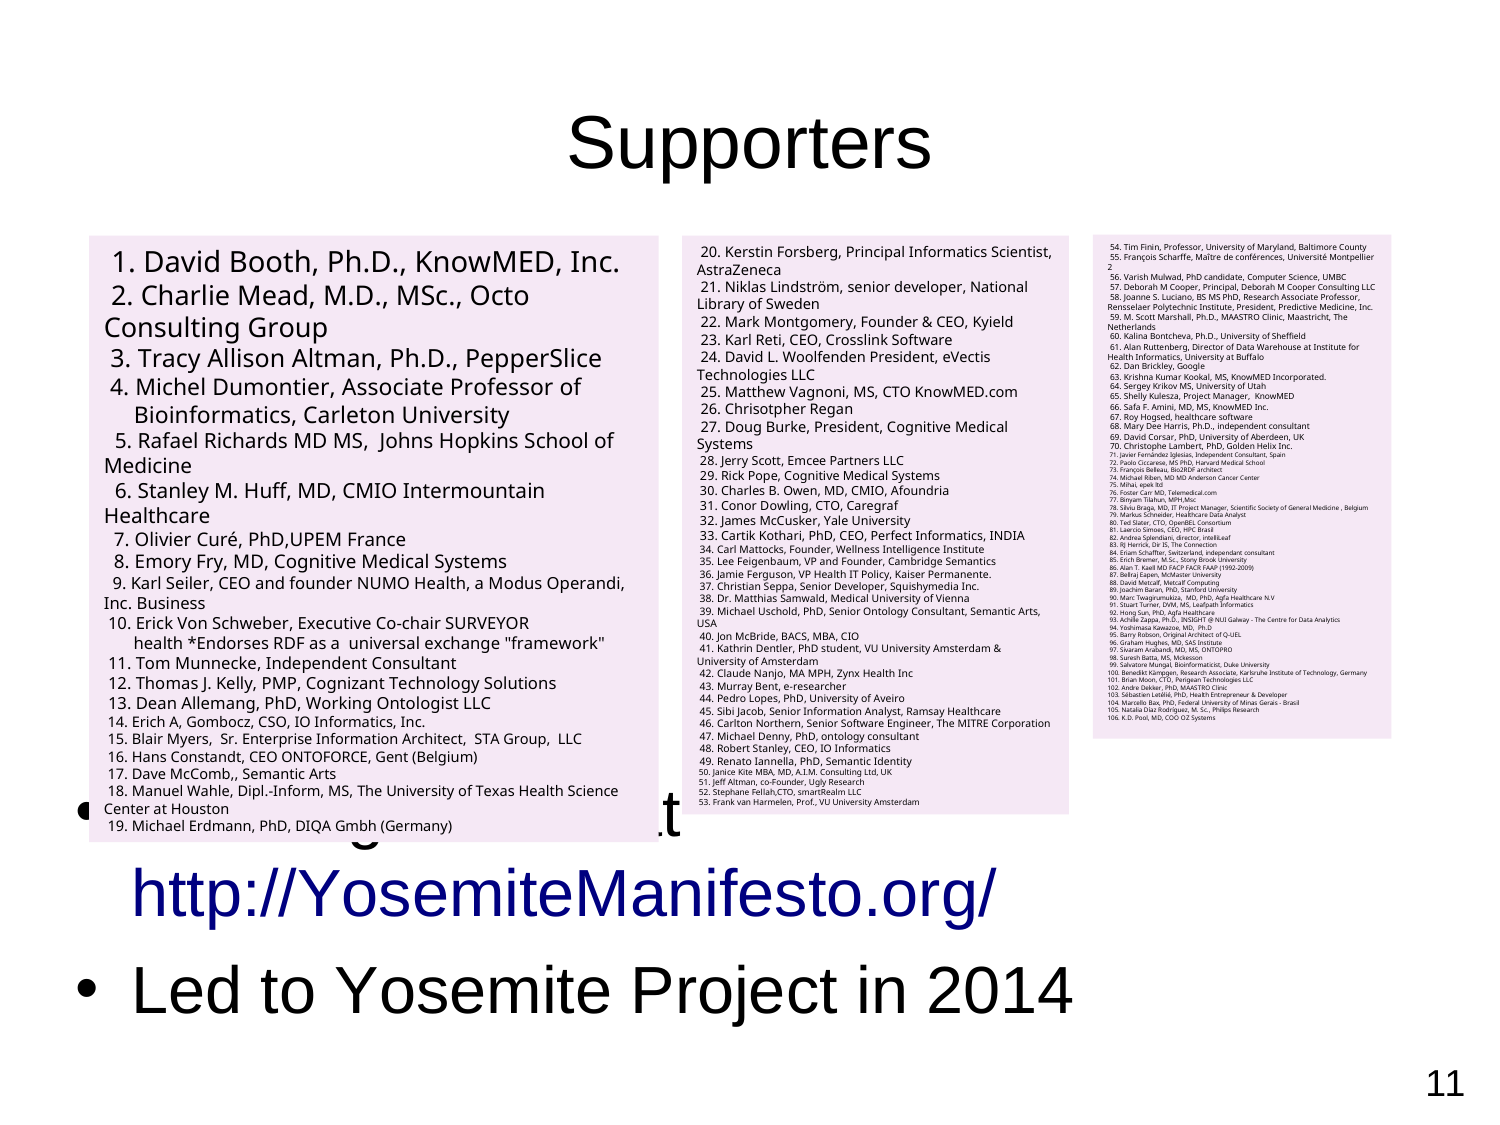

# Supporters
 54. Tim Finin, Professor, University of Maryland, Baltimore County
 55. François Scharffe, Maître de conférences, Université Montpellier 2
 56. Varish Mulwad, PhD candidate, Computer Science, UMBC
 57. Deborah M Cooper, Principal, Deborah M Cooper Consulting LLC
 58. Joanne S. Luciano, BS MS PhD, Research Associate Professor, Rensselaer Polytechnic Institute, President, Predictive Medicine, Inc.
 59. M. Scott Marshall, Ph.D., MAASTRO Clinic, Maastricht, The Netherlands
 60. Kalina Bontcheva, Ph.D., University of Sheffield
 61. Alan Ruttenberg, Director of Data Warehouse at Institute for Health Informatics, University at Buffalo
 62. Dan Brickley, Google
 63. Krishna Kumar Kookal, MS, KnowMED Incorporated.
 64. Sergey Krikov MS, University of Utah
 65. Shelly Kulesza, Project Manager, KnowMED
 66. Safa F. Amini, MD, MS, KnowMED Inc.
 67. Roy Hogsed, healthcare software
 68. Mary Dee Harris, Ph.D., independent consultant
 69. David Corsar, PhD, University of Aberdeen, UK
 70. Christophe Lambert, PhD, Golden Helix Inc.
 71. Javier Fernández Iglesias, Independent Consultant, Spain
 72. Paolo Ciccarese, MS PhD, Harvard Medical School
 73. François Belleau, Bio2RDF architect
 74. Michael Riben, MD MD Anderson Cancer Center
 75. Mihai, epek ltd
 76. Foster Carr MD, Telemedical.com
 77. Binyam Tilahun, MPH,Msc
 78. Silviu Braga, MD, IT Project Manager, Scientific Society of General Medicine , Belgium
 79. Markus Schneider, Healthcare Data Analyst
 80. Ted Slater, CTO, OpenBEL Consortium
 81. Laercio Simoes, CEO, HPC Brasil
 82. Andrea Splendiani, director, intelliLeaf
 83. RJ Herrick, Dir IS, The Connection
 84. Eriam Schaffter, Switzerland, independant consultant
 85. Erich Bremer, M.Sc., Stony Brook University
 86. Alan T. Kaell MD FACP FACR FAAP (1992-2009)
 87. Bellraj Eapen, McMaster University
 88. David Metcalf, Metcalf Computing
 89. Joachim Baran, PhD, Stanford University
 90. Marc Twagirumukiza, MD, PhD, Agfa Healthcare N.V
 91. Stuart Turner, DVM, MS, Leafpath Informatics
 92. Hong Sun, PhD, Agfa Healthcare
 93. Achille Zappa, Ph.D., INSIGHT @ NUI Galway - The Centre for Data Analytics
 94. Yoshimasa Kawazoe, MD, Ph.D
 95. Barry Robson, Original Architect of Q-UEL
 96. Graham Hughes, MD, SAS Institute
 97. Sivaram Arabandi, MD, MS, ONTOPRO
 98. Suresh Batta, MS, Mckesson
 99. Salvatore Mungal, Bioinformaticist, Duke University
100. Benedikt Kämpgen, Research Associate, Karlsruhe Institute of Technology, Germany
101. Brian Moon, CTO, Perigean Technologies LLC
102. Andre Dekker, PhD, MAASTRO Clinic
103. Sébastien Letélié, PhD, Health Entrepreneur & Developer
104. Marcello Bax, PhD, Federal University of Minas Gerais - Brasil
105. Natalia Díaz Rodríguez, M. Sc., Philips Research
106. K.D. Pool, MD, COO OZ Systems
 1. David Booth, Ph.D., KnowMED, Inc.
 2. Charlie Mead, M.D., MSc., Octo Consulting Group
 3. Tracy Allison Altman, Ph.D., PepperSlice
 4. Michel Dumontier, Associate Professor of
 Bioinformatics, Carleton University
 5. Rafael Richards MD MS, Johns Hopkins School of Medicine
 6. Stanley M. Huff, MD, CMIO Intermountain Healthcare
 7. Olivier Curé, PhD,UPEM France
 8. Emory Fry, MD, Cognitive Medical Systems
 9. Karl Seiler, CEO and founder NUMO Health, a Modus Operandi, Inc. Business
 10. Erick Von Schweber, Executive Co-chair SURVEYOR
 health *Endorses RDF as a universal exchange "framework"
 11. Tom Munnecke, Independent Consultant
 12. Thomas J. Kelly, PMP, Cognizant Technology Solutions
 13. Dean Allemang, PhD, Working Ontologist LLC
 14. Erich A, Gombocz, CSO, IO Informatics, Inc.
 15. Blair Myers, Sr. Enterprise Information Architect, STA Group, LLC
 16. Hans Constandt, CEO ONTOFORCE, Gent (Belgium)
 17. Dave McComb,, Semantic Arts
 18. Manuel Wahle, Dipl.-Inform, MS, The University of Texas Health Science Center at Houston
 19. Michael Erdmann, PhD, DIQA Gmbh (Germany)
 20. Kerstin Forsberg, Principal Informatics Scientist, AstraZeneca
 21. Niklas Lindström, senior developer, National Library of Sweden
 22. Mark Montgomery, Founder & CEO, Kyield
 23. Karl Reti, CEO, Crosslink Software
 24. David L. Woolfenden President, eVectis Technologies LLC
 25. Matthew Vagnoni, MS, CTO KnowMED.com
 26. Chrisotpher Regan
 27. Doug Burke, President, Cognitive Medical Systems
 28. Jerry Scott, Emcee Partners LLC
 29. Rick Pope, Cognitive Medical Systems
 30. Charles B. Owen, MD, CMIO, Afoundria
 31. Conor Dowling, CTO, Caregraf
 32. James McCusker, Yale University
 33. Cartik Kothari, PhD, CEO, Perfect Informatics, INDIA
 34. Carl Mattocks, Founder, Wellness Intelligence Institute
 35. Lee Feigenbaum, VP and Founder, Cambridge Semantics
 36. Jamie Ferguson, VP Health IT Policy, Kaiser Permanente.
 37. Christian Seppa, Senior Developer, Squishymedia Inc.
 38. Dr. Matthias Samwald, Medical University of Vienna
 39. Michael Uschold, PhD, Senior Ontology Consultant, Semantic Arts, USA
 40. Jon McBride, BACS, MBA, CIO
 41. Kathrin Dentler, PhD student, VU University Amsterdam & University of Amsterdam
 42. Claude Nanjo, MA MPH, Zynx Health Inc
 43. Murray Bent, e-researcher
 44. Pedro Lopes, PhD, University of Aveiro
 45. Sibi Jacob, Senior Information Analyst, Ramsay Healthcare
 46. Carlton Northern, Senior Software Engineer, The MITRE Corporation
 47. Michael Denny, PhD, ontology consultant
 48. Robert Stanley, CEO, IO Informatics
 49. Renato Iannella, PhD, Semantic Identity
 50. Janice Kite MBA, MD, A.I.M. Consulting Ltd, UK
 51. Jeff Altman, co-Founder, Ugly Research
 52. Stephane Fellah,CTO, smartRealm LLC
 53. Frank van Harmelen, Prof., VU University Amsterdam
100+ signatures at http://YosemiteManifesto.org/
Led to Yosemite Project in 2014
11